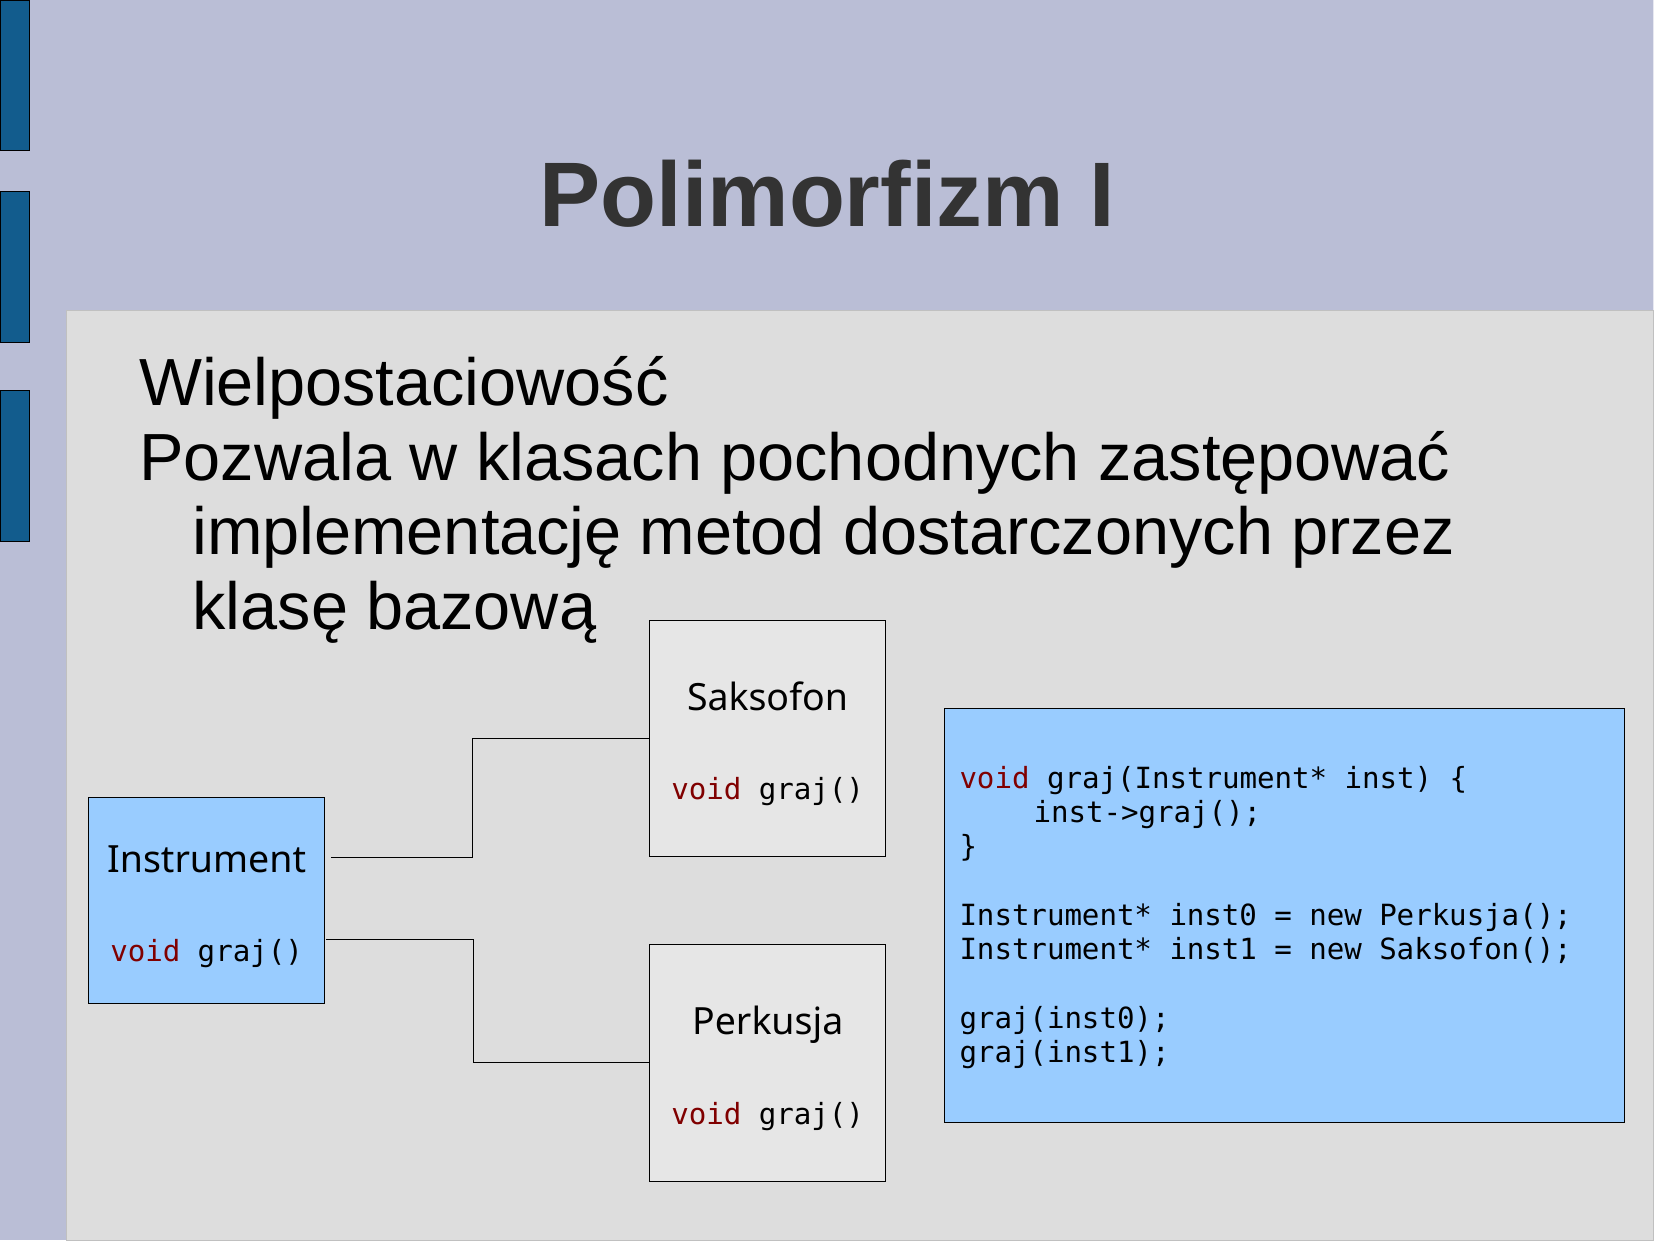

# Polimorfizm I
Wielpostaciowość
Pozwala w klasach pochodnych zastępować implementację metod dostarczonych przez klasę bazową
Saksofon
void graj()
void graj(Instrument* inst) {
	inst->graj();
}
Instrument* inst0 = new Perkusja();
Instrument* inst1 = new Saksofon();
graj(inst0);
graj(inst1);
Instrument
void graj()
Perkusja
void graj()